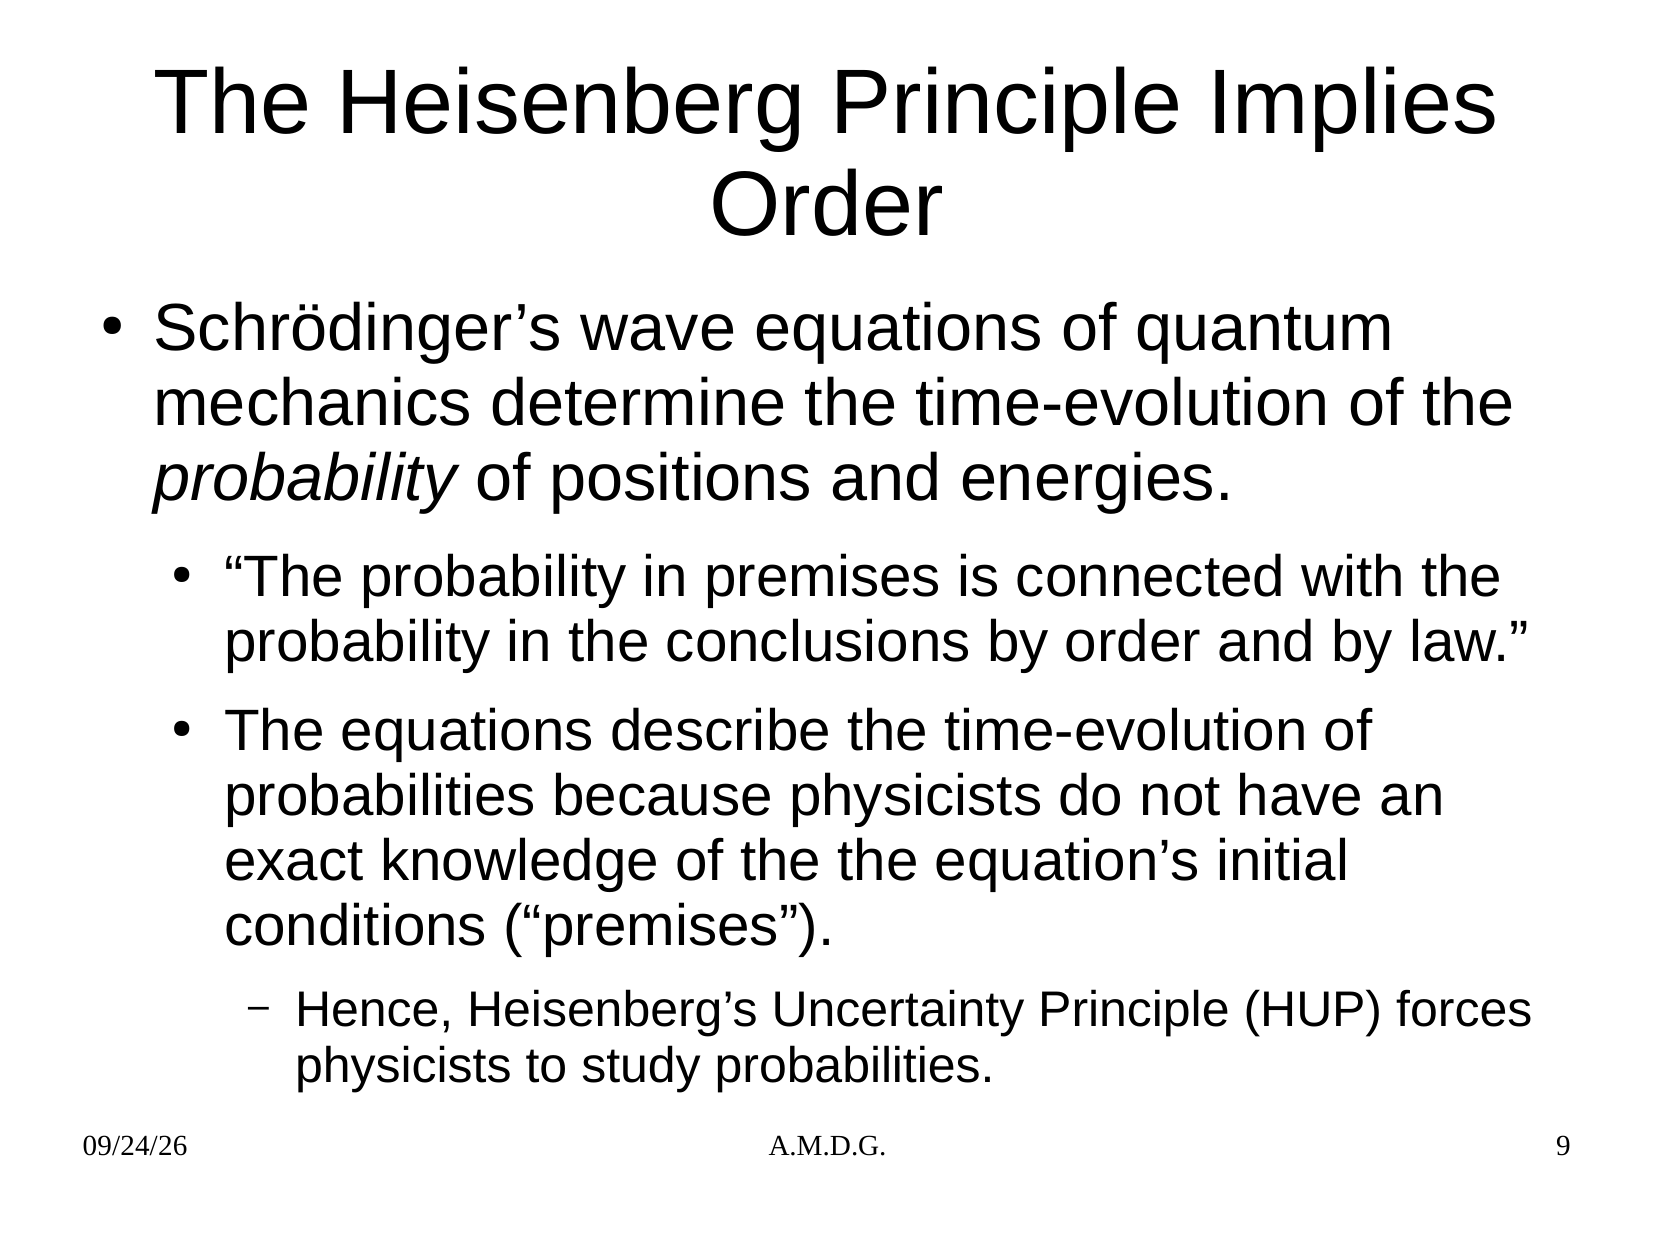

# The Heisenberg Principle Implies Order
Schrödinger’s wave equations of quantum mechanics determine the time-evolution of the probability of positions and energies.
“The probability in premises is connected with the probability in the conclusions by order and by law.”
The equations describe the time-evolution of probabilities because physicists do not have an exact knowledge of the the equation’s initial conditions (“premises”).
Hence, Heisenberg’s Uncertainty Principle (HUP) forces physicists to study probabilities.
A.M.D.G.
9